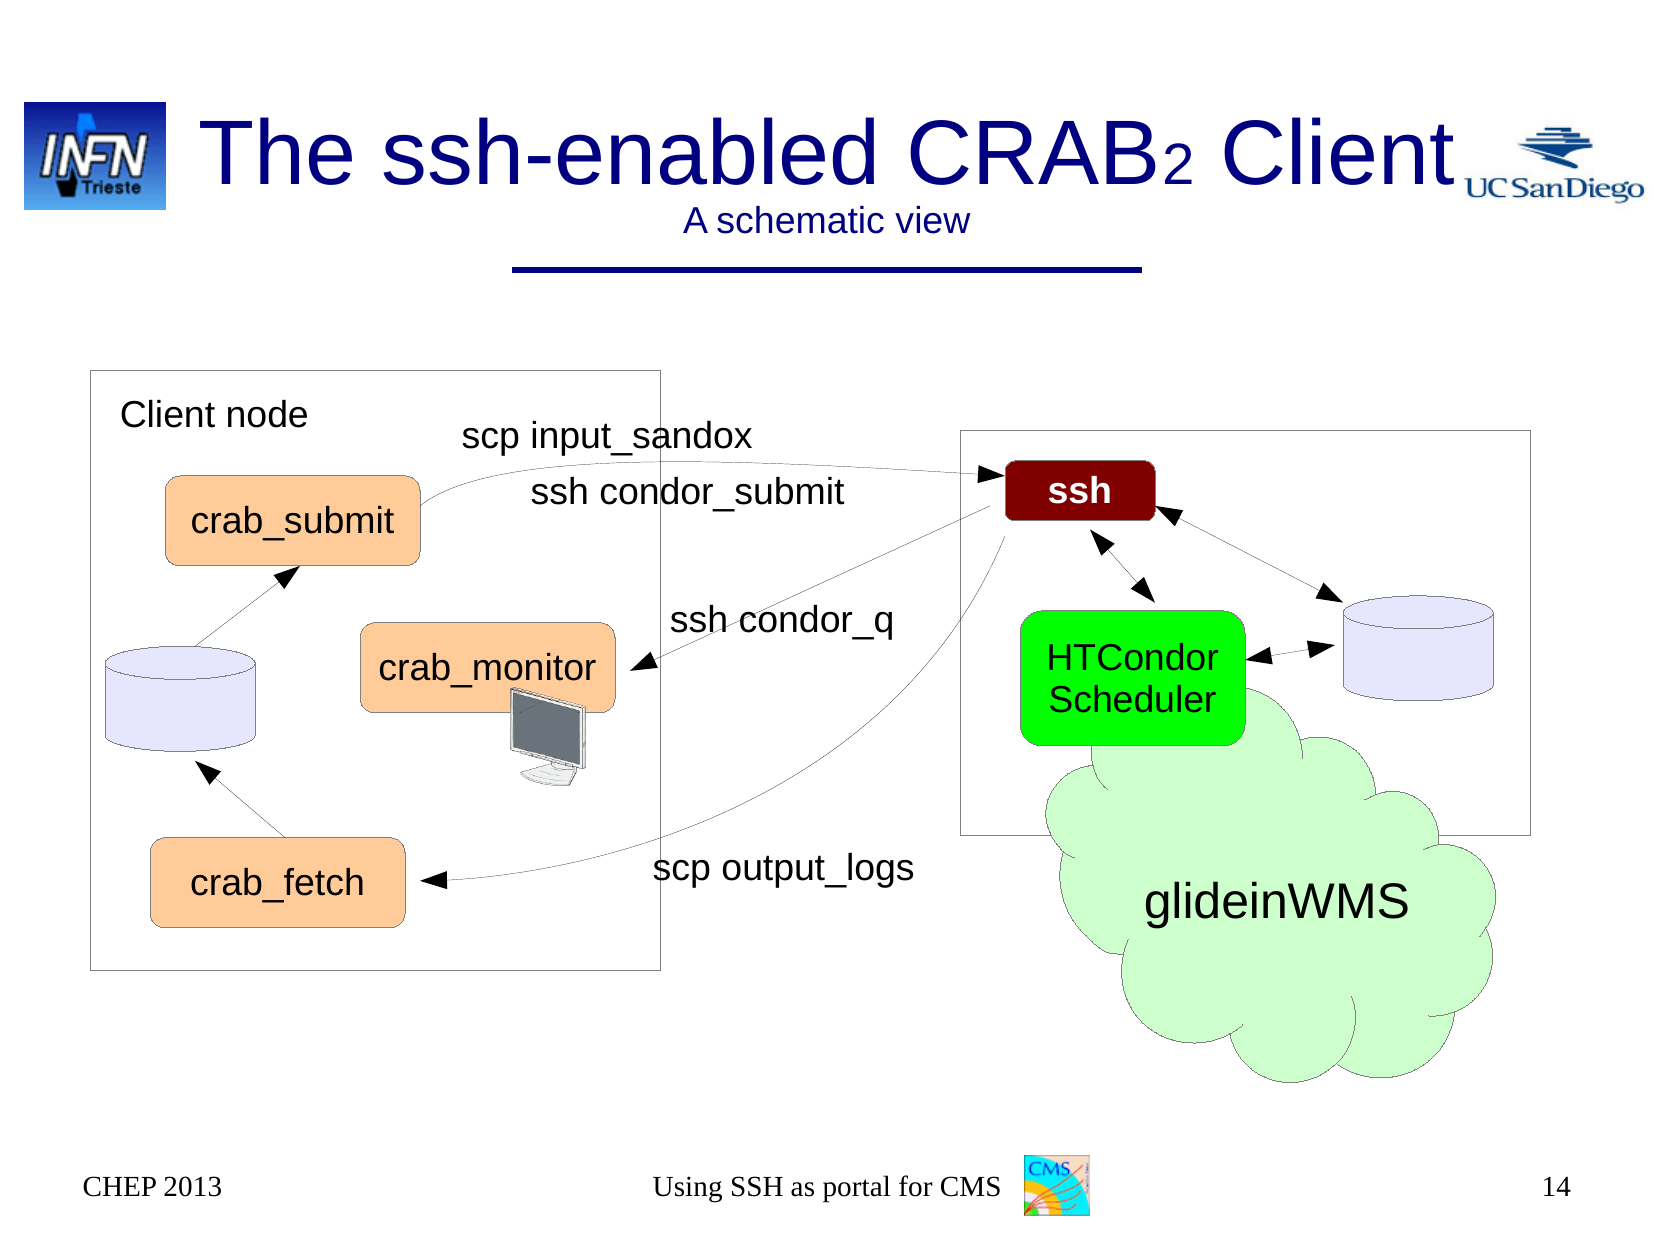

# The ssh-enabled CRAB2 Client
A schematic view
Client node
scp input_sandox
ssh
ssh condor_submit
crab_submit
ssh condor_q
HTCondor
Scheduler
crab_monitor
crab_fetch
scp output_logs
glideinWMS
CHEP 2013
Using SSH as portal for CMS
14